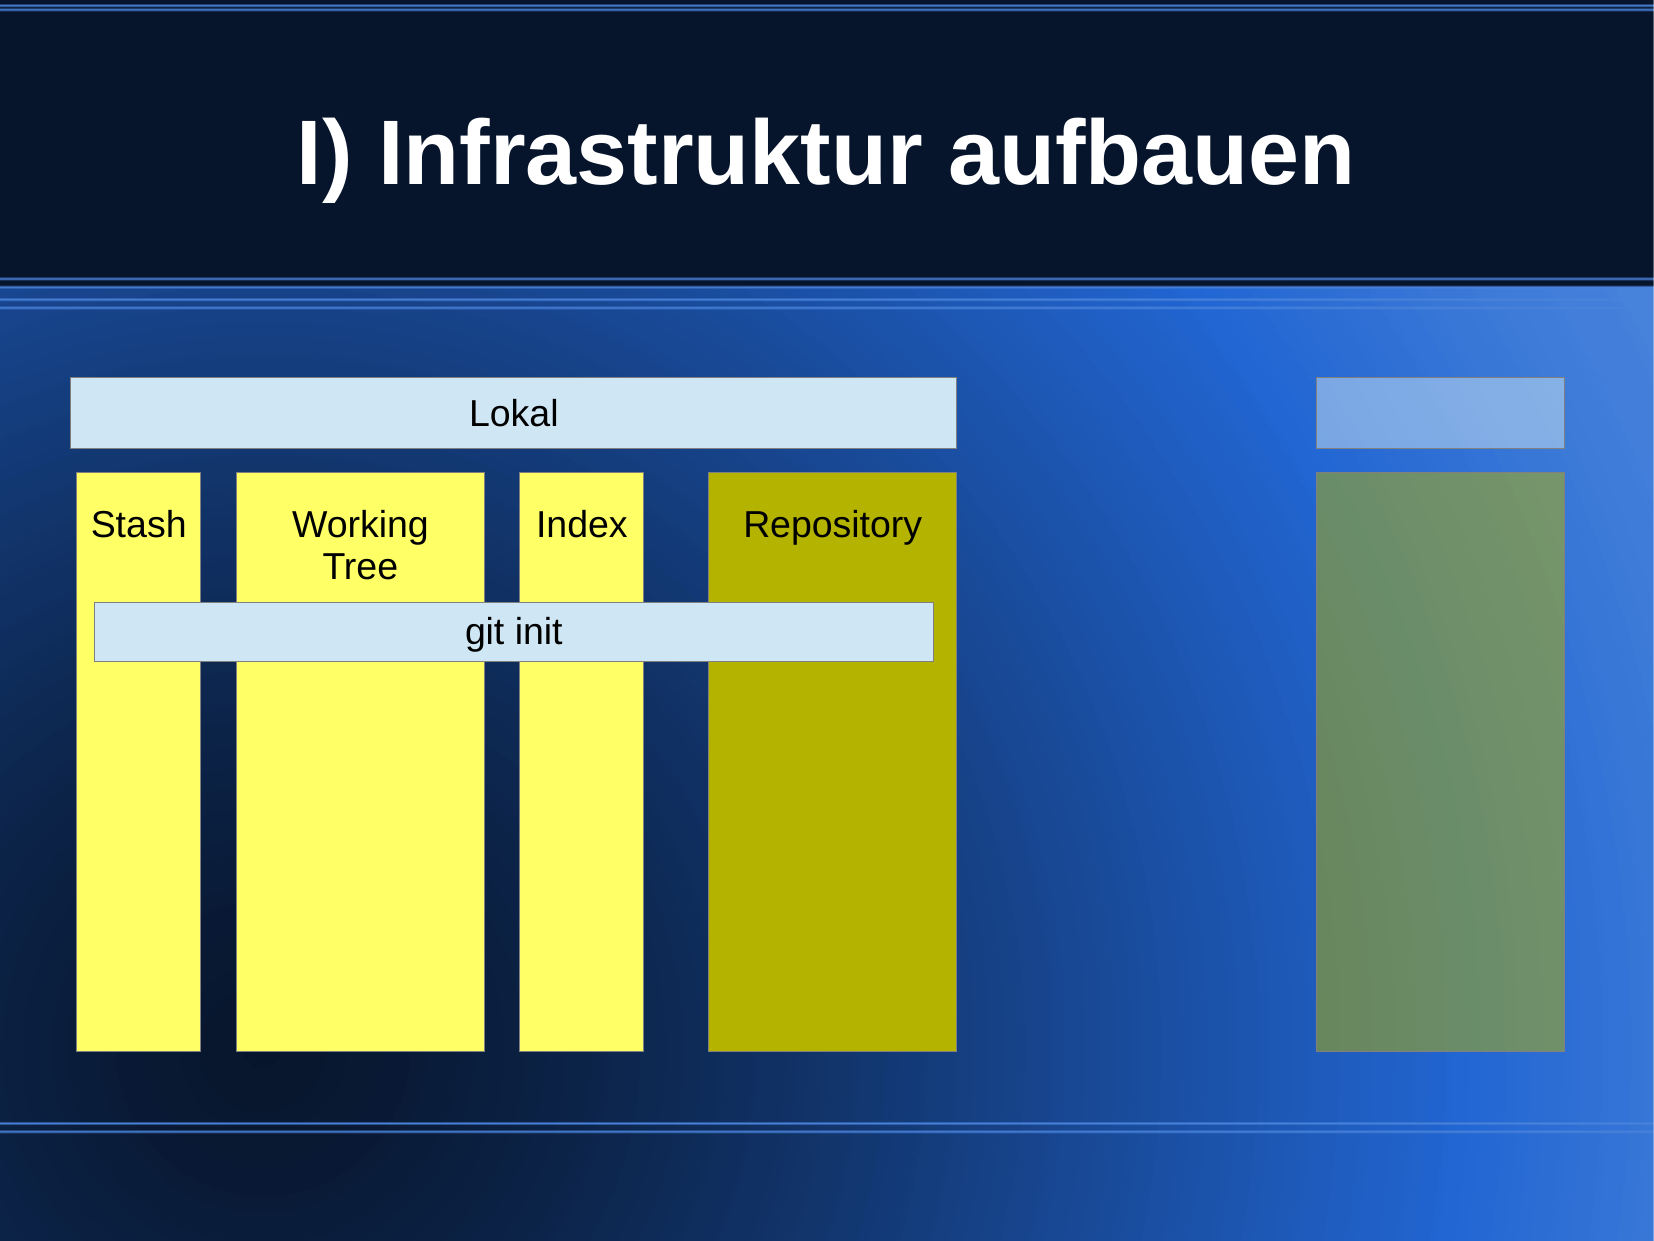

# I) Infrastruktur aufbauen
Lokal
Stash
Working
Tree
Index
Repository
git init